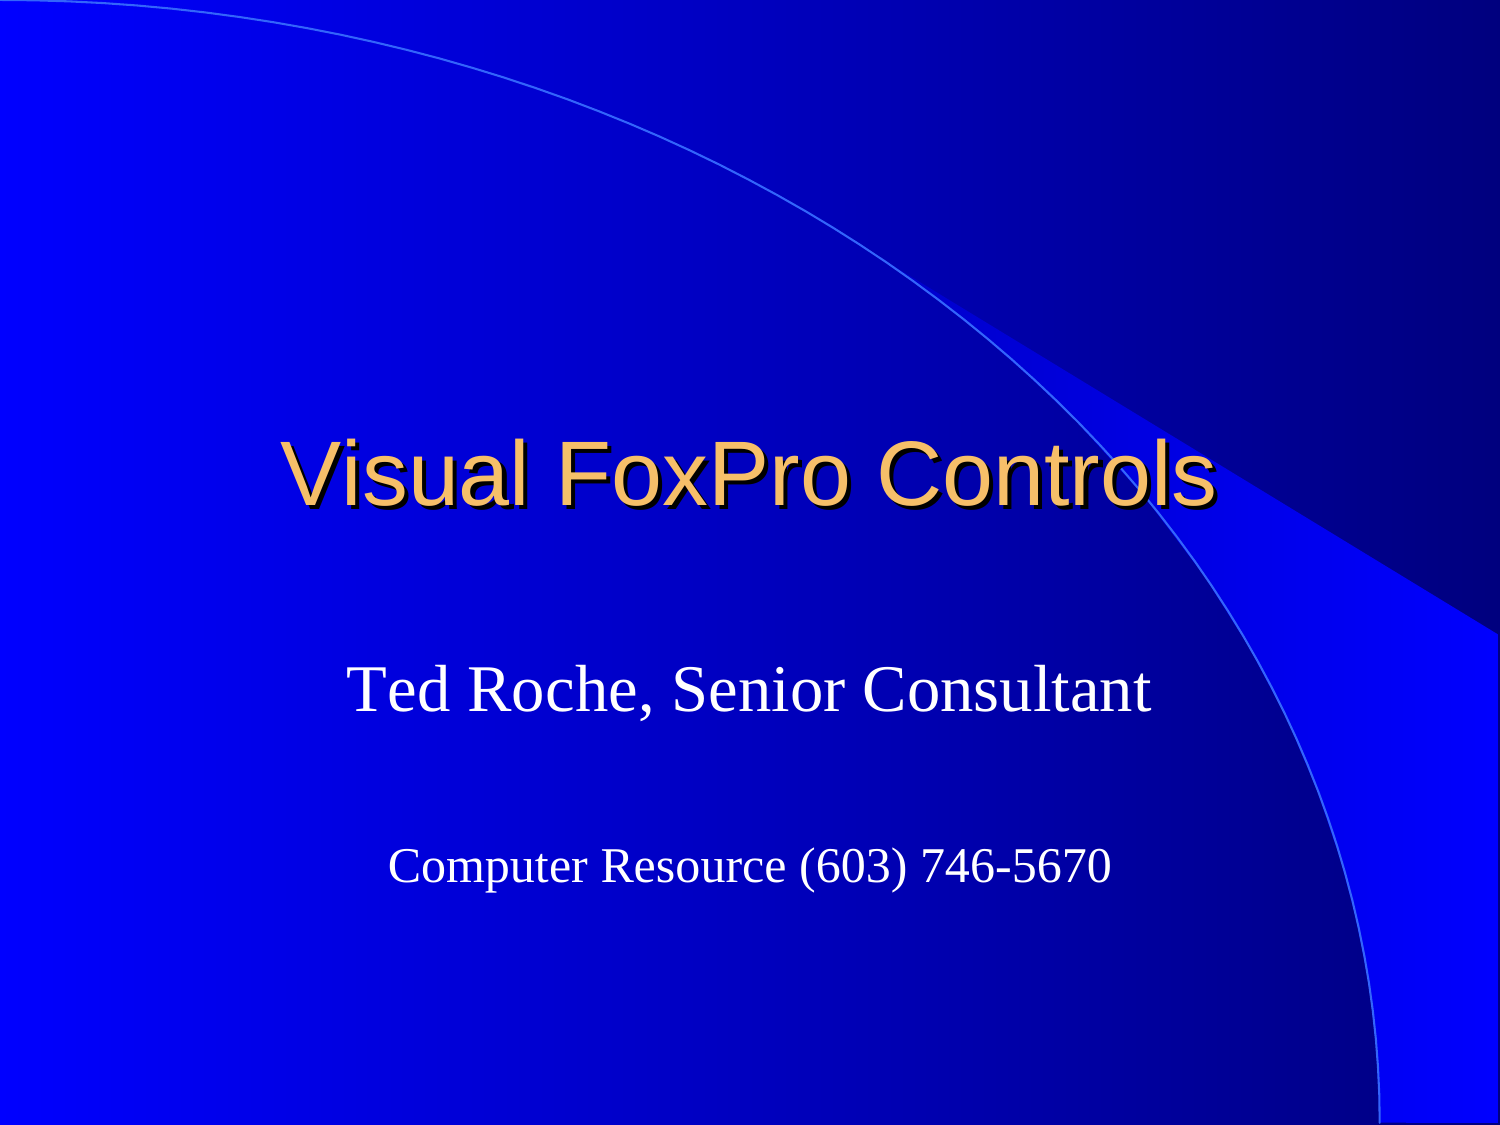

# Visual FoxPro Controls
Ted Roche, Senior Consultant
Computer Resource (603) 746-5670